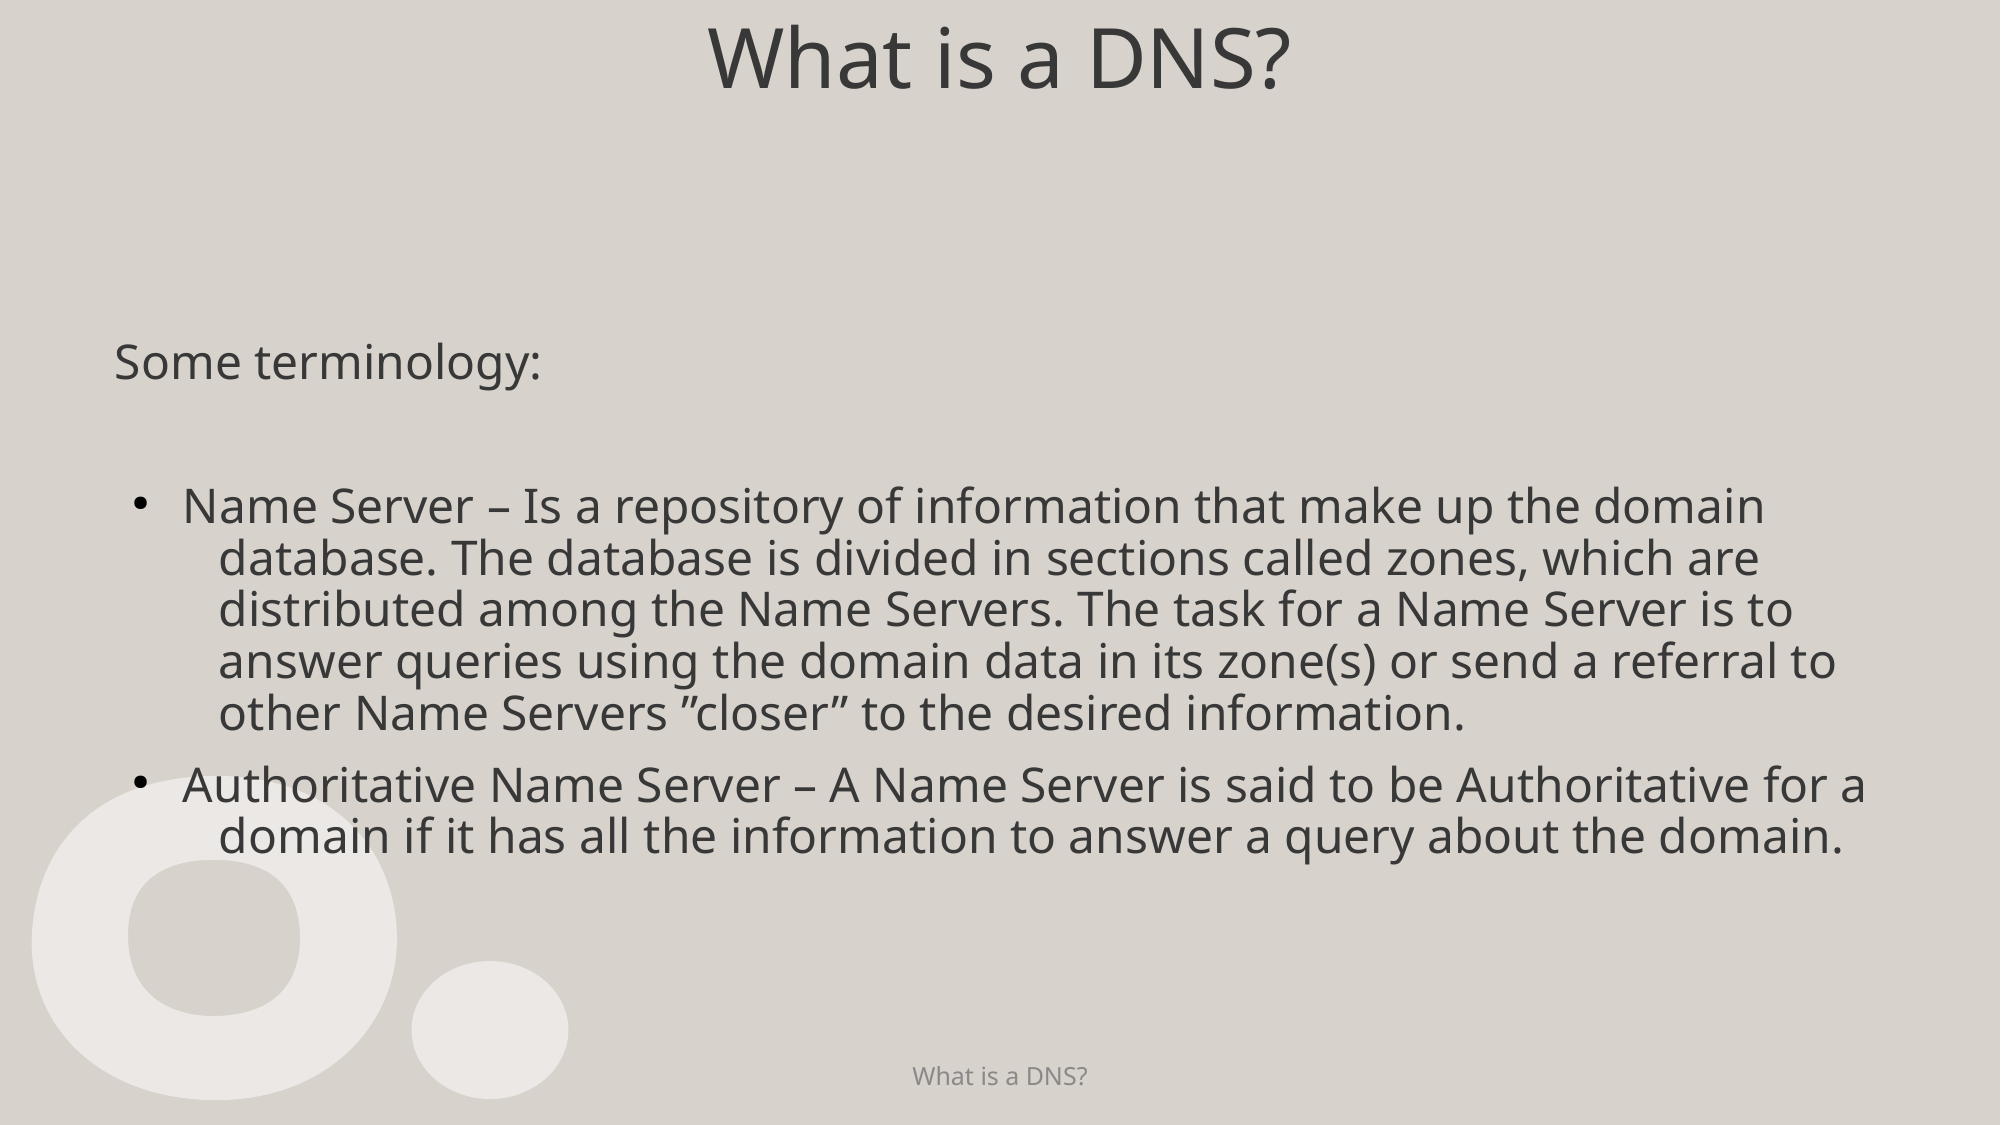

What is a DNS?
# Some terminology:
Name Server – Is a repository of information that make up the domain database. The database is divided in sections called zones, which are distributed among the Name Servers. The task for a Name Server is to answer queries using the domain data in its zone(s) or send a referral to other Name Servers ”closer” to the desired information.
Authoritative Name Server – A Name Server is said to be Authoritative for a domain if it has all the information to answer a query about the domain.
What is a DNS?